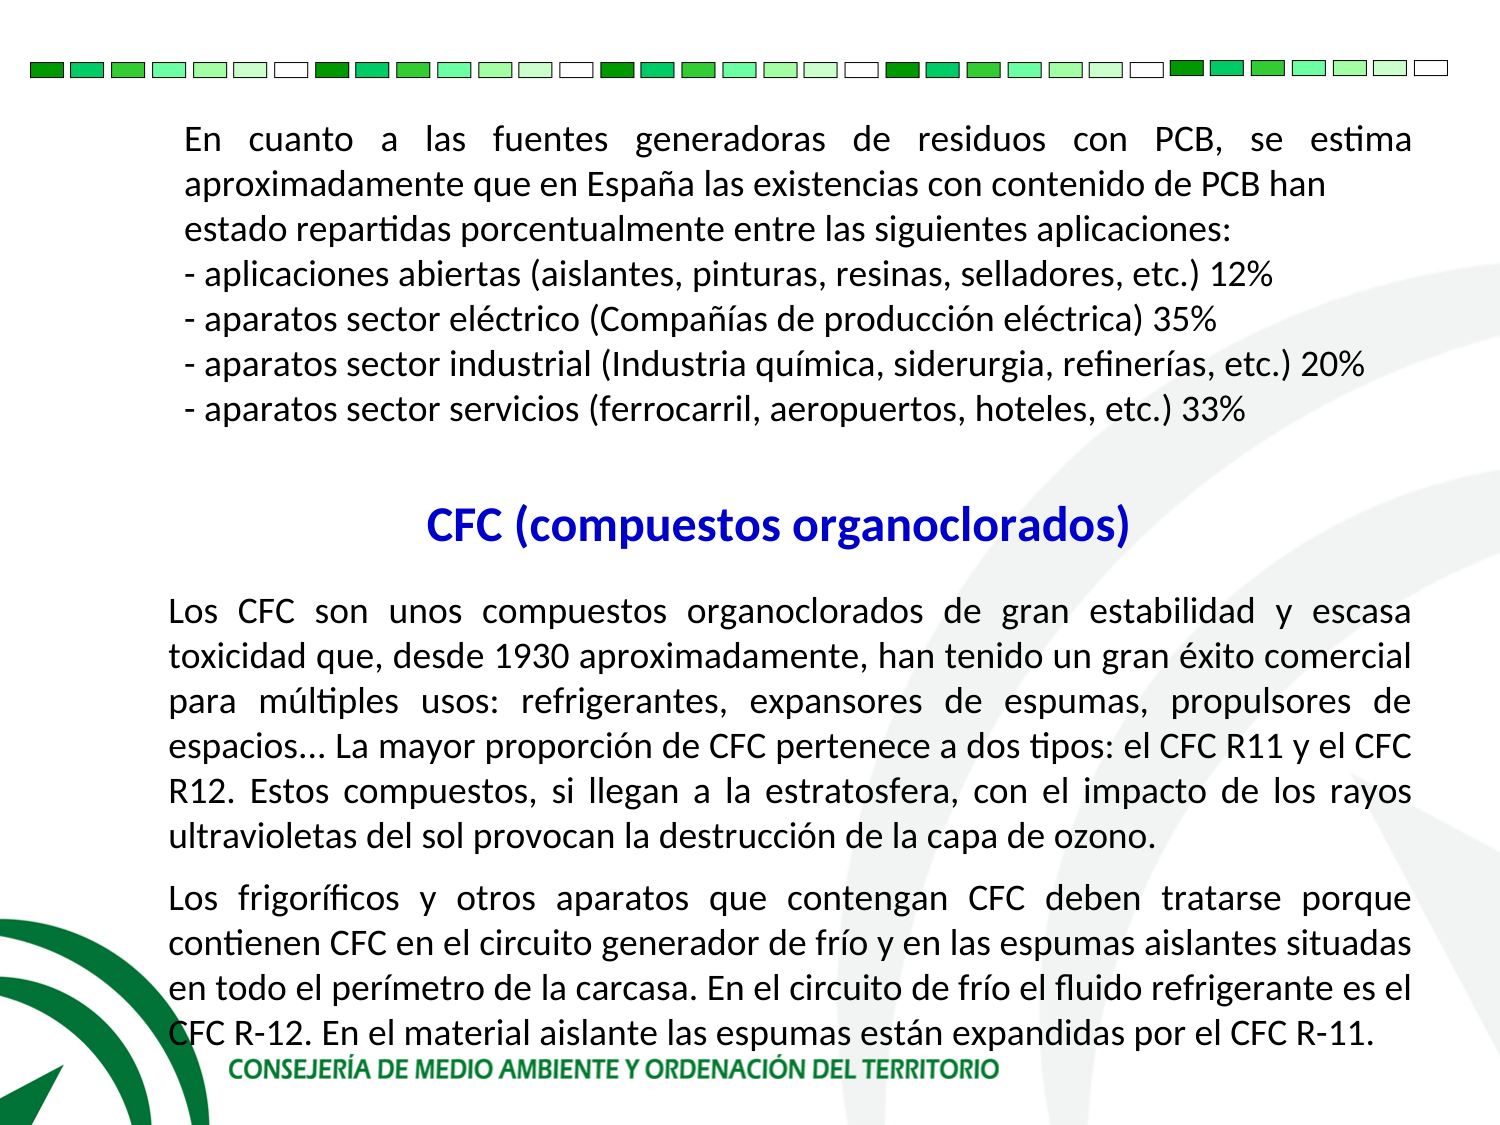

En cuanto a las fuentes generadoras de residuos con PCB, se estima aproximadamente que en España las existencias con contenido de PCB han
estado repartidas porcentualmente entre las siguientes aplicaciones:
- aplicaciones abiertas (aislantes, pinturas, resinas, selladores, etc.) 12%
- aparatos sector eléctrico (Compañías de producción eléctrica) 35%
- aparatos sector industrial (Industria química, siderurgia, refinerías, etc.) 20%
- aparatos sector servicios (ferrocarril, aeropuertos, hoteles, etc.) 33%
# CFC (compuestos organoclorados)
Los CFC son unos compuestos organoclorados de gran estabilidad y escasa toxicidad que, desde 1930 aproximadamente, han tenido un gran éxito comercial para múltiples usos: refrigerantes, expansores de espumas, propulsores de espacios... La mayor proporción de CFC pertenece a dos tipos: el CFC R11 y el CFC R12. Estos compuestos, si llegan a la estratosfera, con el impacto de los rayos ultravioletas del sol provocan la destrucción de la capa de ozono.
Los frigoríficos y otros aparatos que contengan CFC deben tratarse porque contienen CFC en el circuito generador de frío y en las espumas aislantes situadas en todo el perímetro de la carcasa. En el circuito de frío el fluido refrigerante es el CFC R-12. En el material aislante las espumas están expandidas por el CFC R-11.